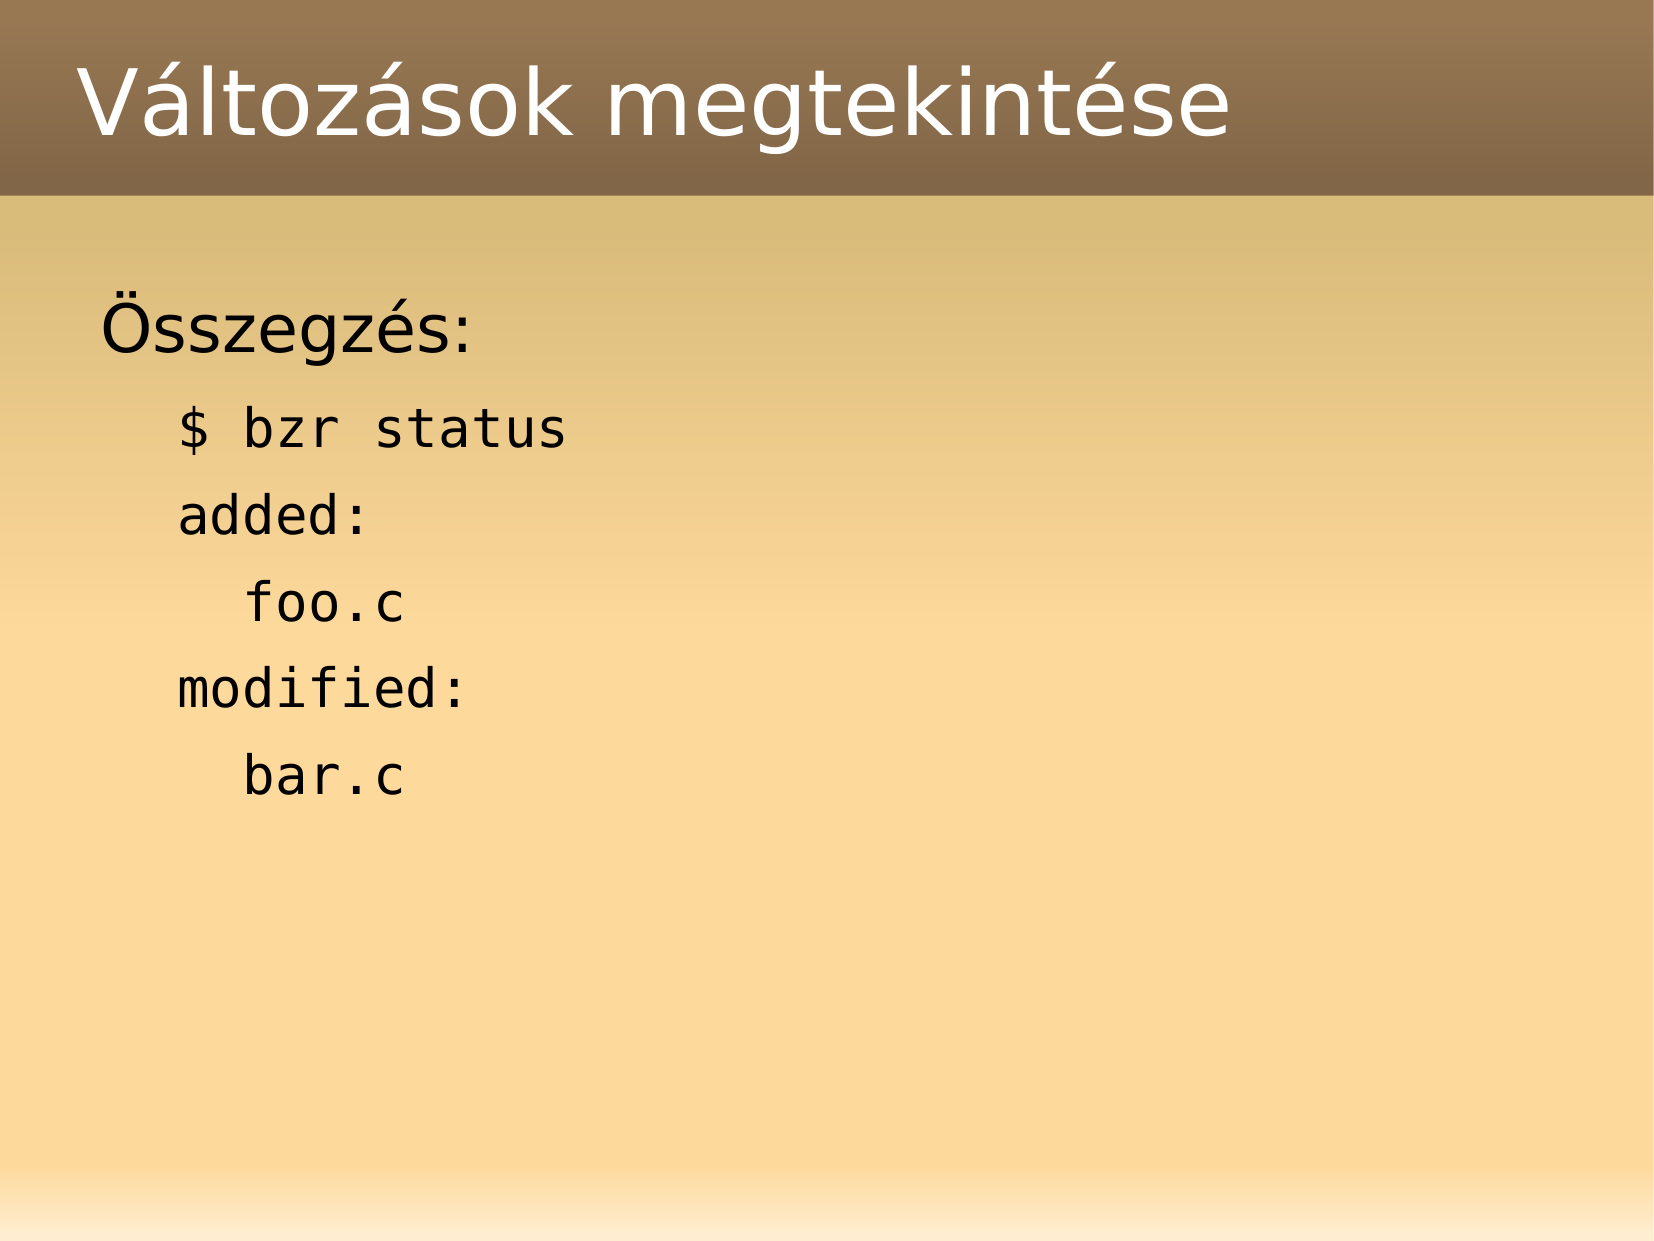

# Változások megtekintése
Összegzés:
$ bzr status
added:
 foo.c
modified:
 bar.c